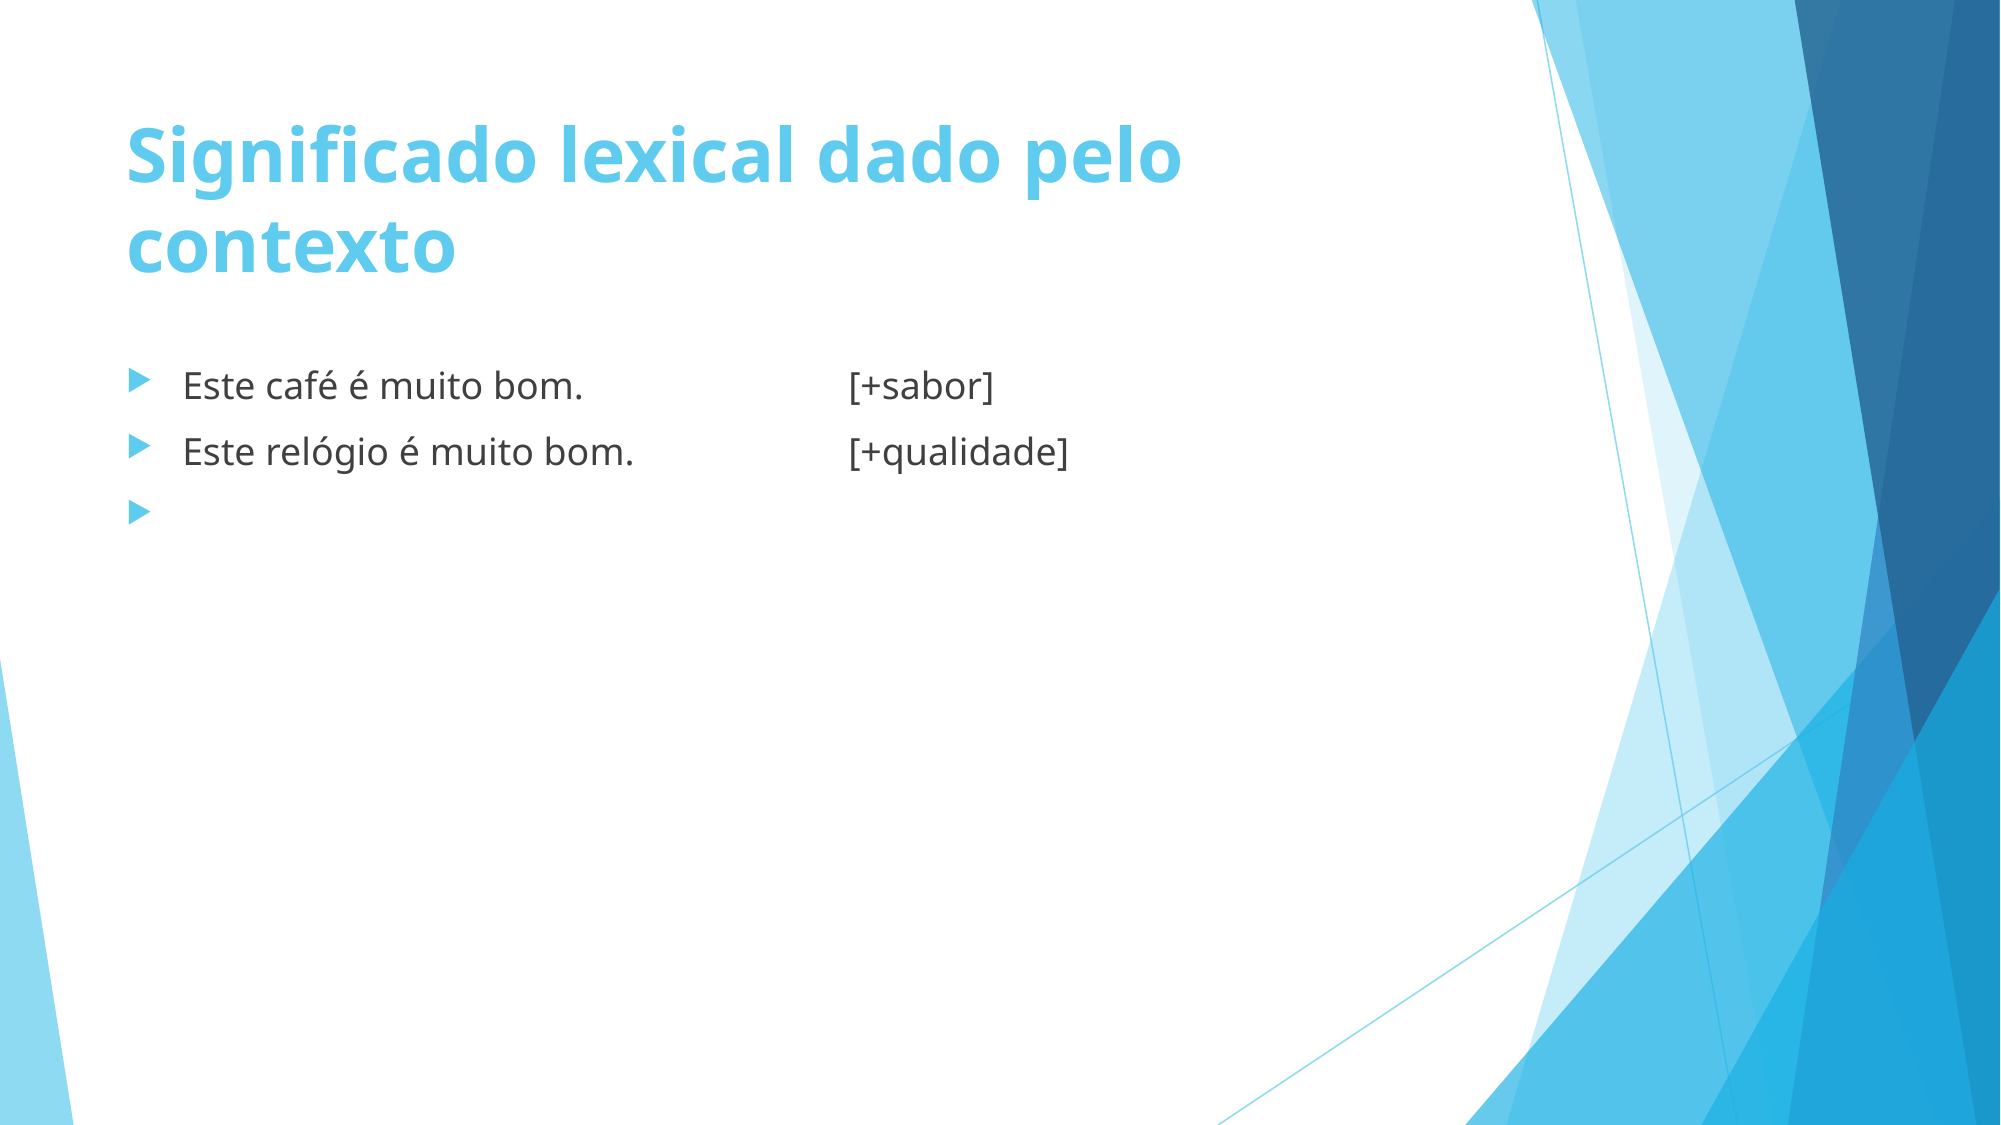

# Significado lexical dado pelo contexto
Este café é muito bom. 				 [+sabor]
Este relógio é muito bom. 			 [+qualidade]